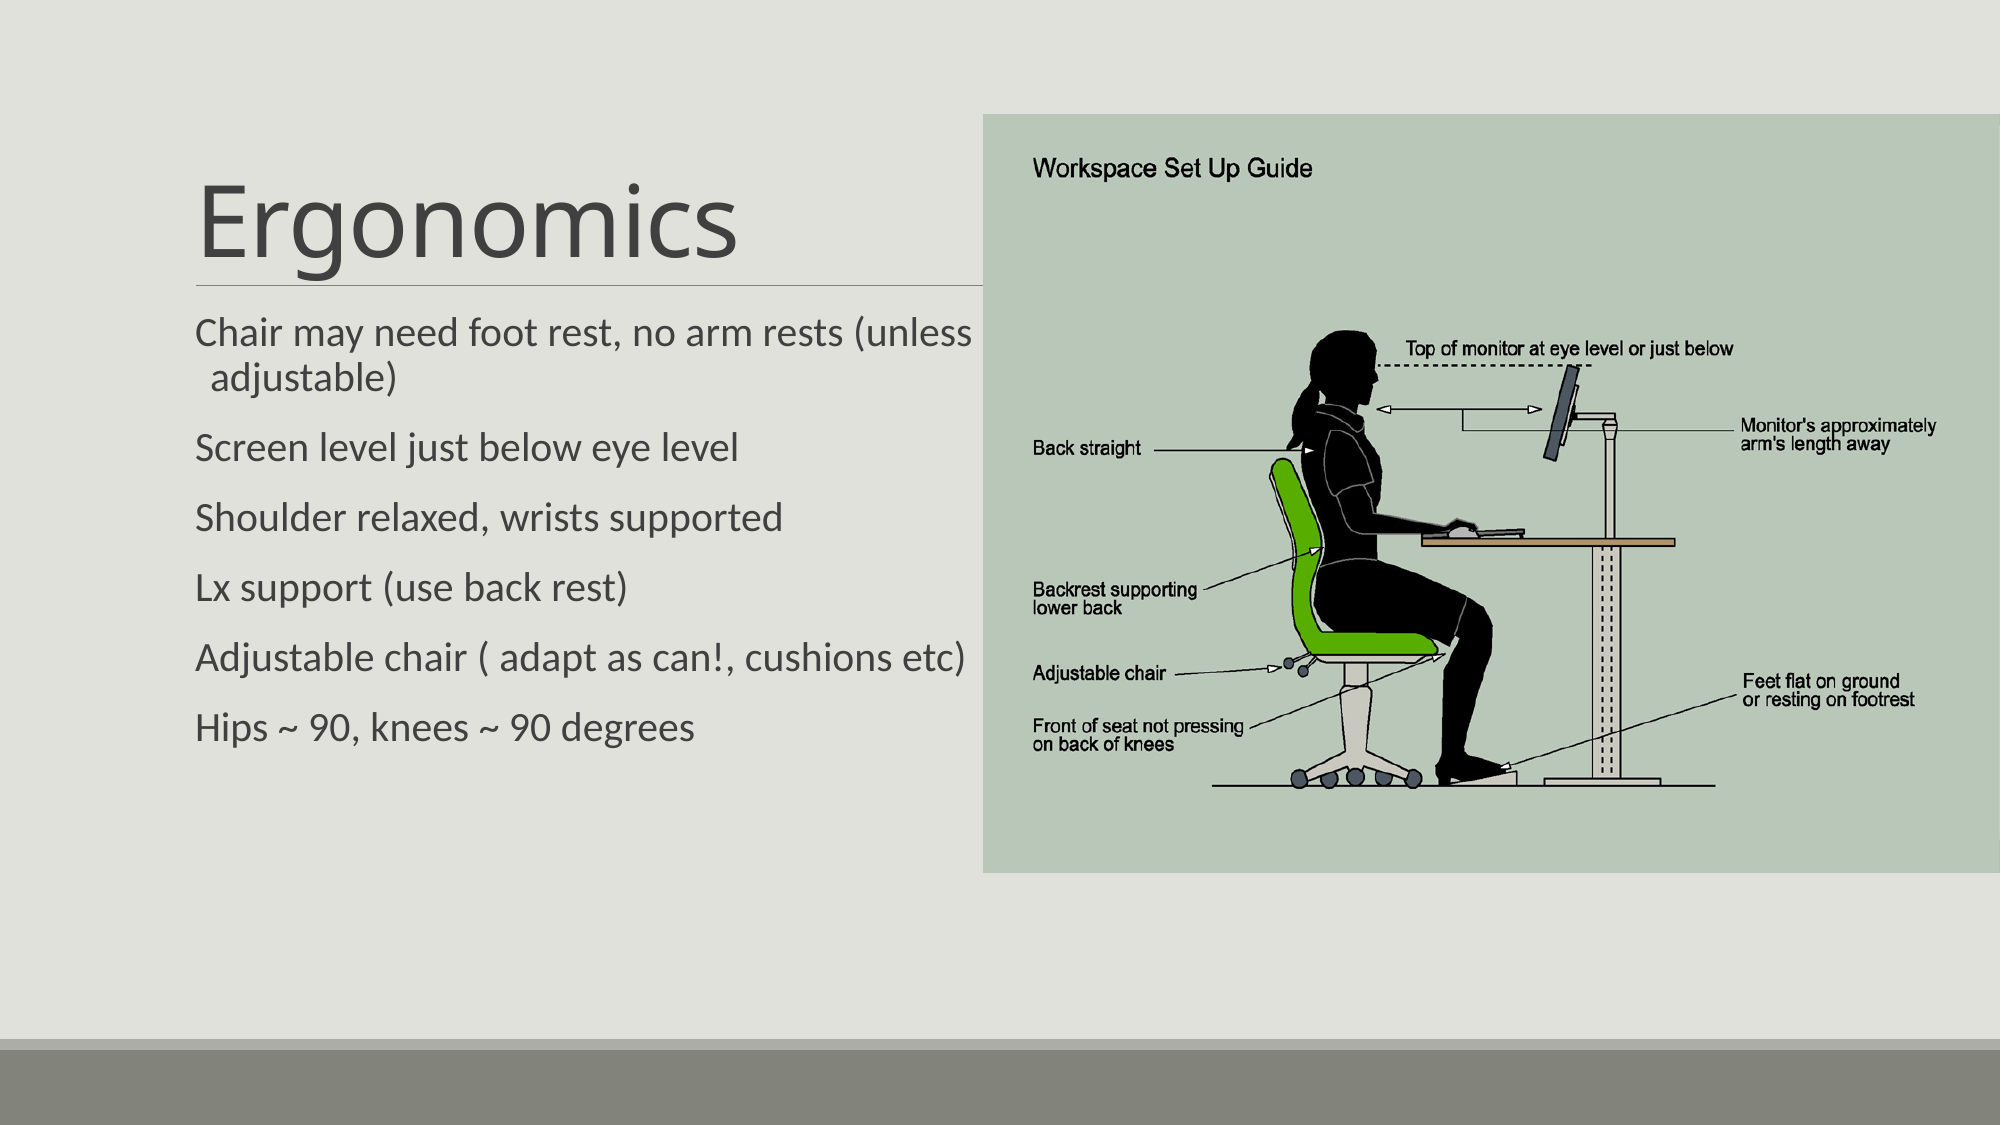

# Ergonomics
Chair may need foot rest, no arm rests (unless adjustable)
Screen level just below eye level
Shoulder relaxed, wrists supported
Lx support (use back rest)
Adjustable chair ( adapt as can!, cushions etc)
Hips ~ 90, knees ~ 90 degrees